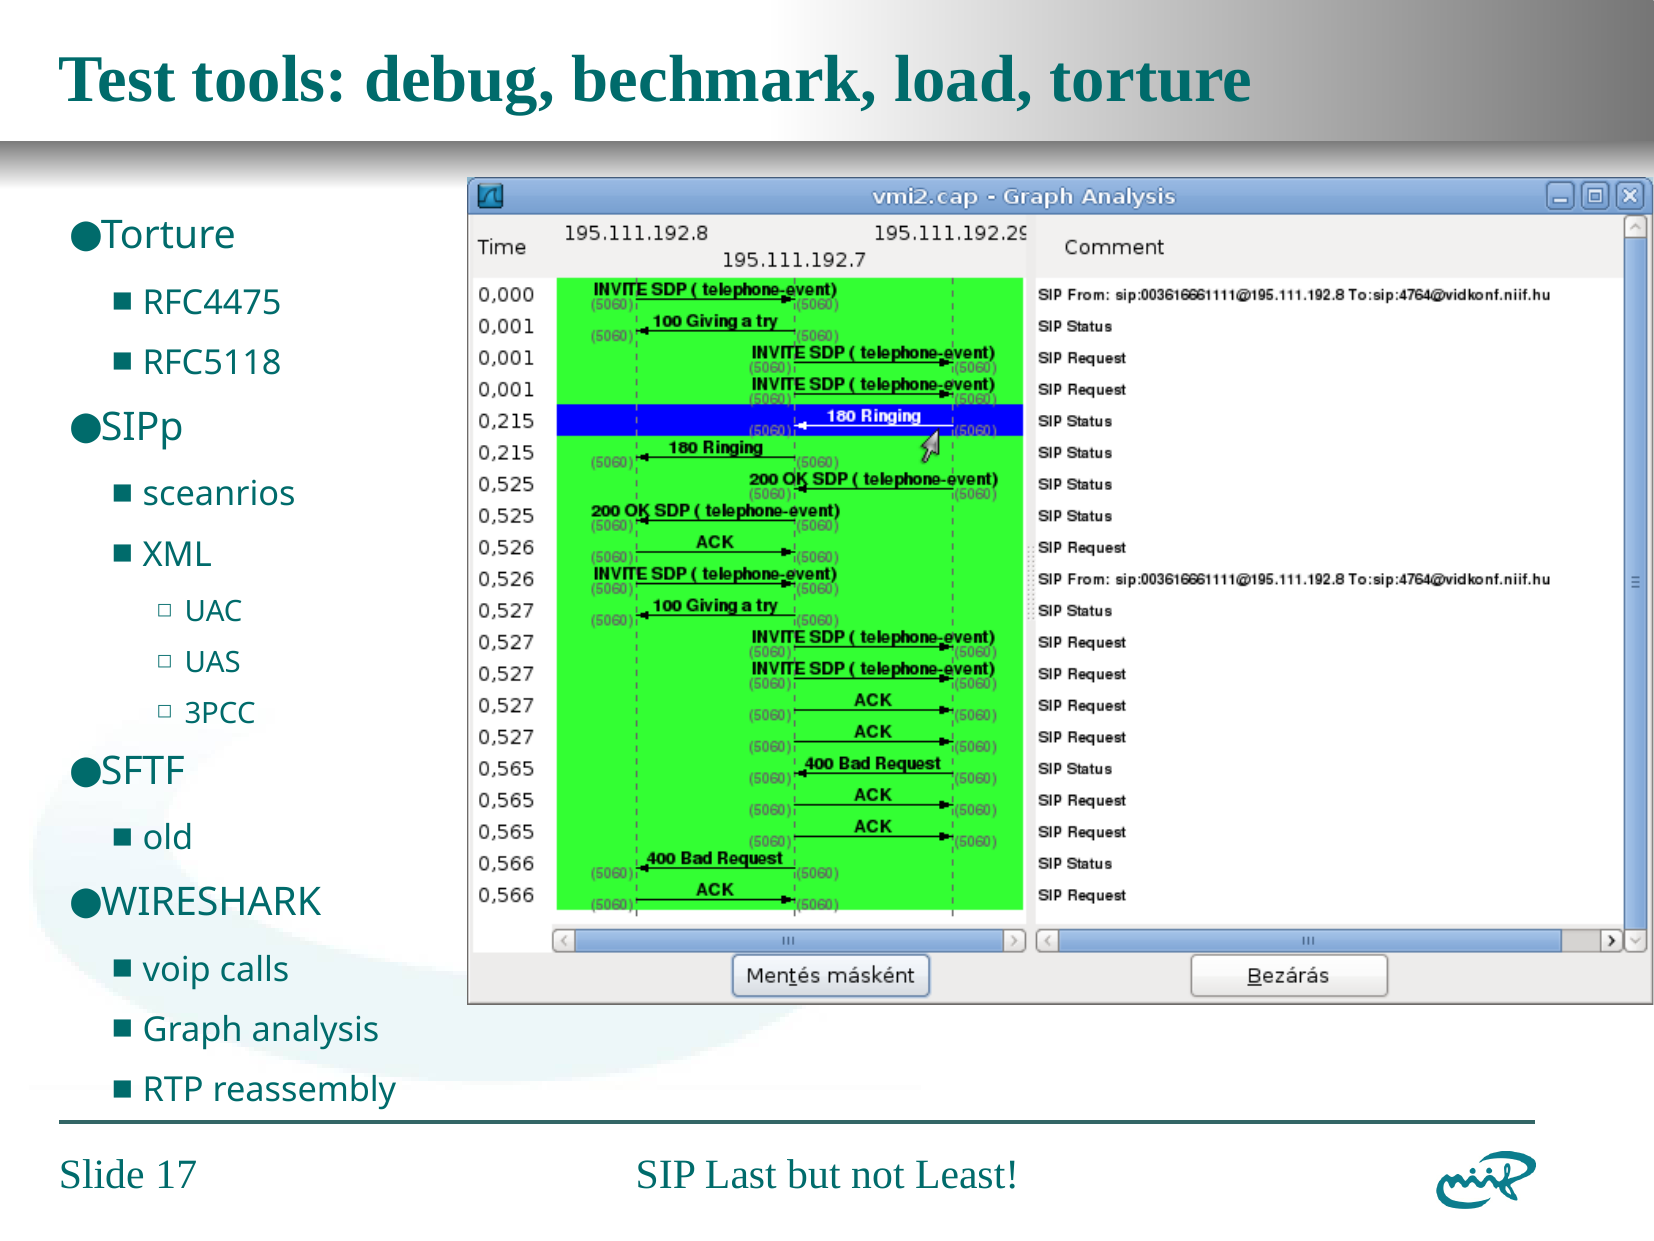

# Test tools: debug, bechmark, load, torture
Torture
RFC4475
RFC5118
SIPp
sceanrios
XML
UAC
UAS
3PCC
SFTF
old
WIRESHARK
voip calls
Graph analysis
RTP reassembly
17
SIP Last but not Least!